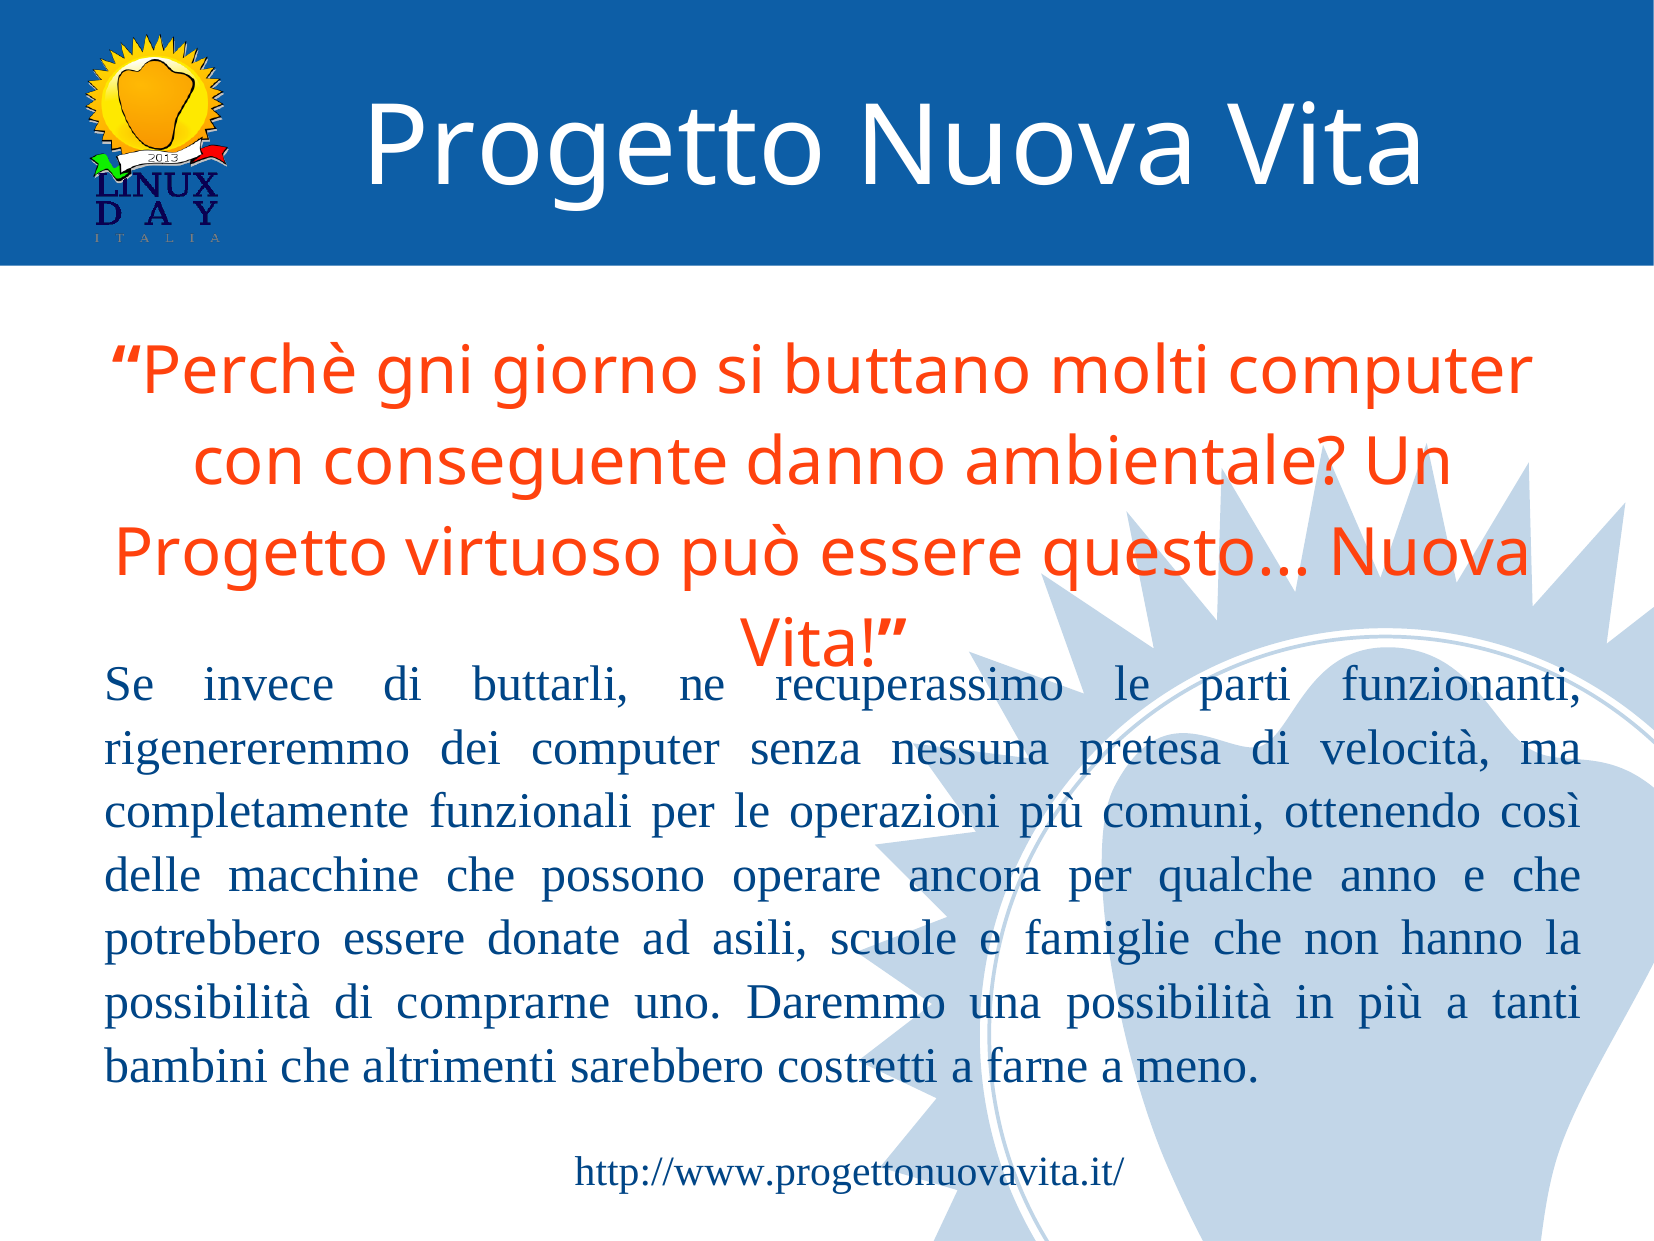

# Progetto Nuova Vita
“Perchè gni giorno si buttano molti computer con conseguente danno ambientale? Un Progetto virtuoso può essere questo... Nuova Vita!”
Se invece di buttarli, ne recuperassimo le parti funzionanti, rigenereremmo dei computer senza nessuna pretesa di velocità, ma completamente funzionali per le operazioni più comuni, ottenendo così delle macchine che possono operare ancora per qualche anno e che potrebbero essere donate ad asili, scuole e famiglie che non hanno la possibilità di comprarne uno. Daremmo una possibilità in più a tanti bambini che altrimenti sarebbero costretti a farne a meno.
http://www.progettonuovavita.it/